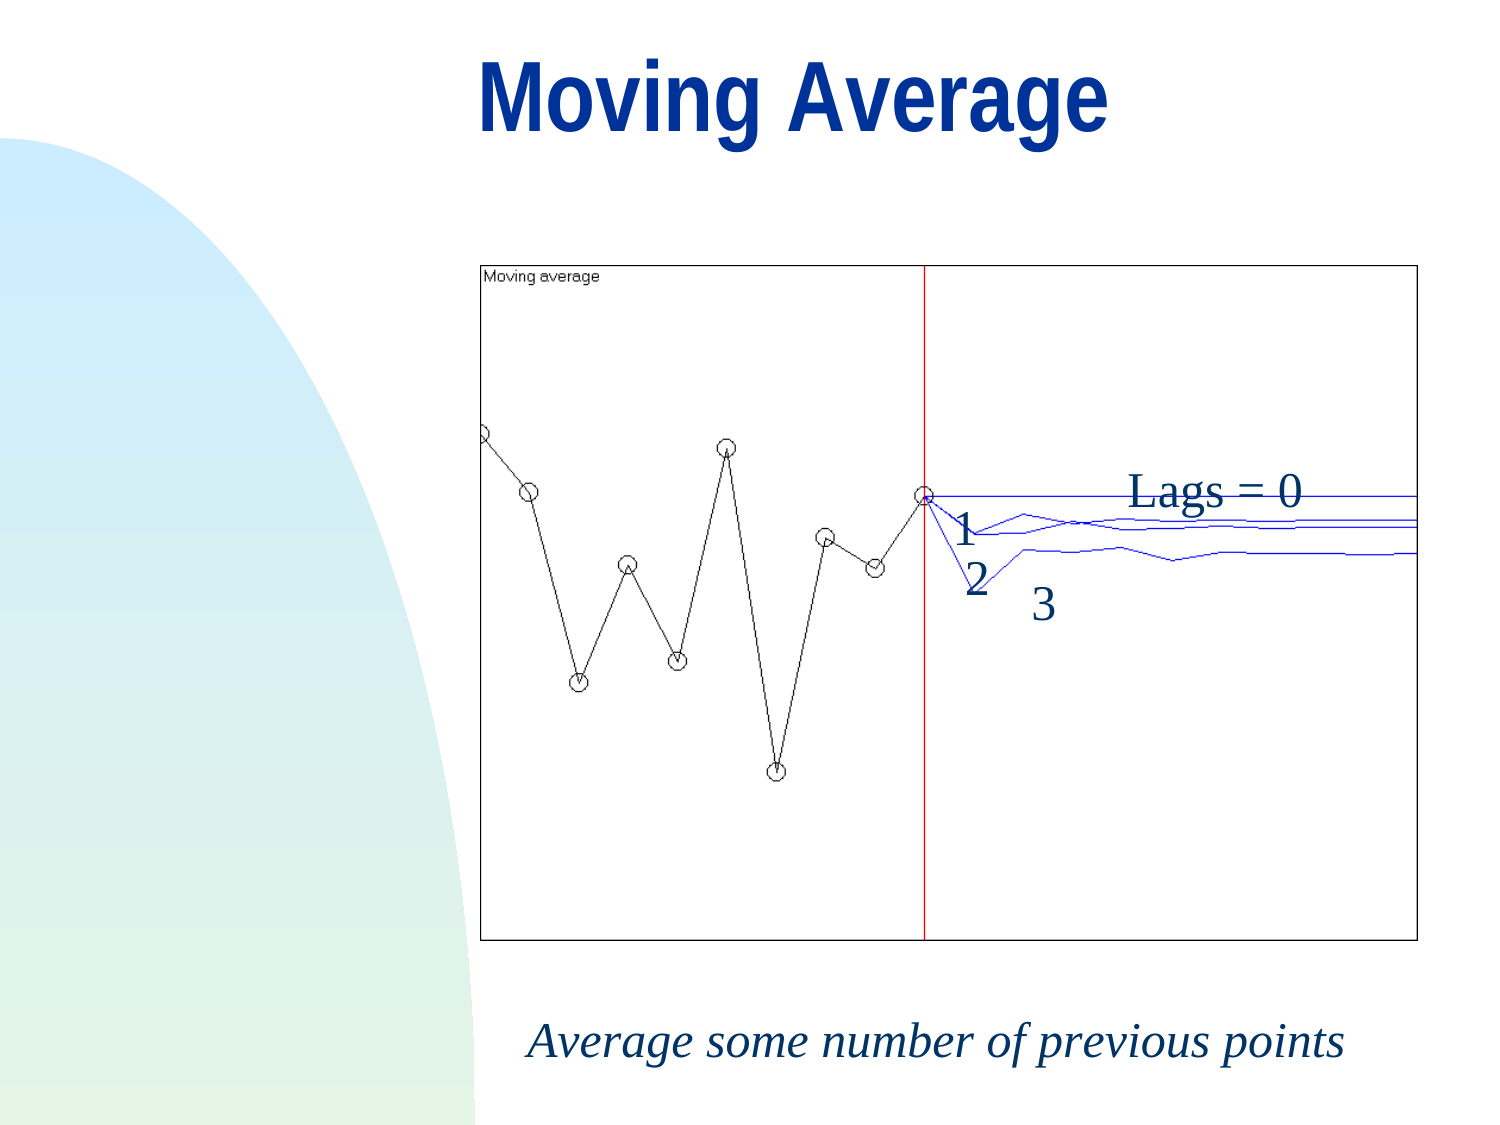

# Moving Average
Lags = 0
1
2
3
Average some number of previous points